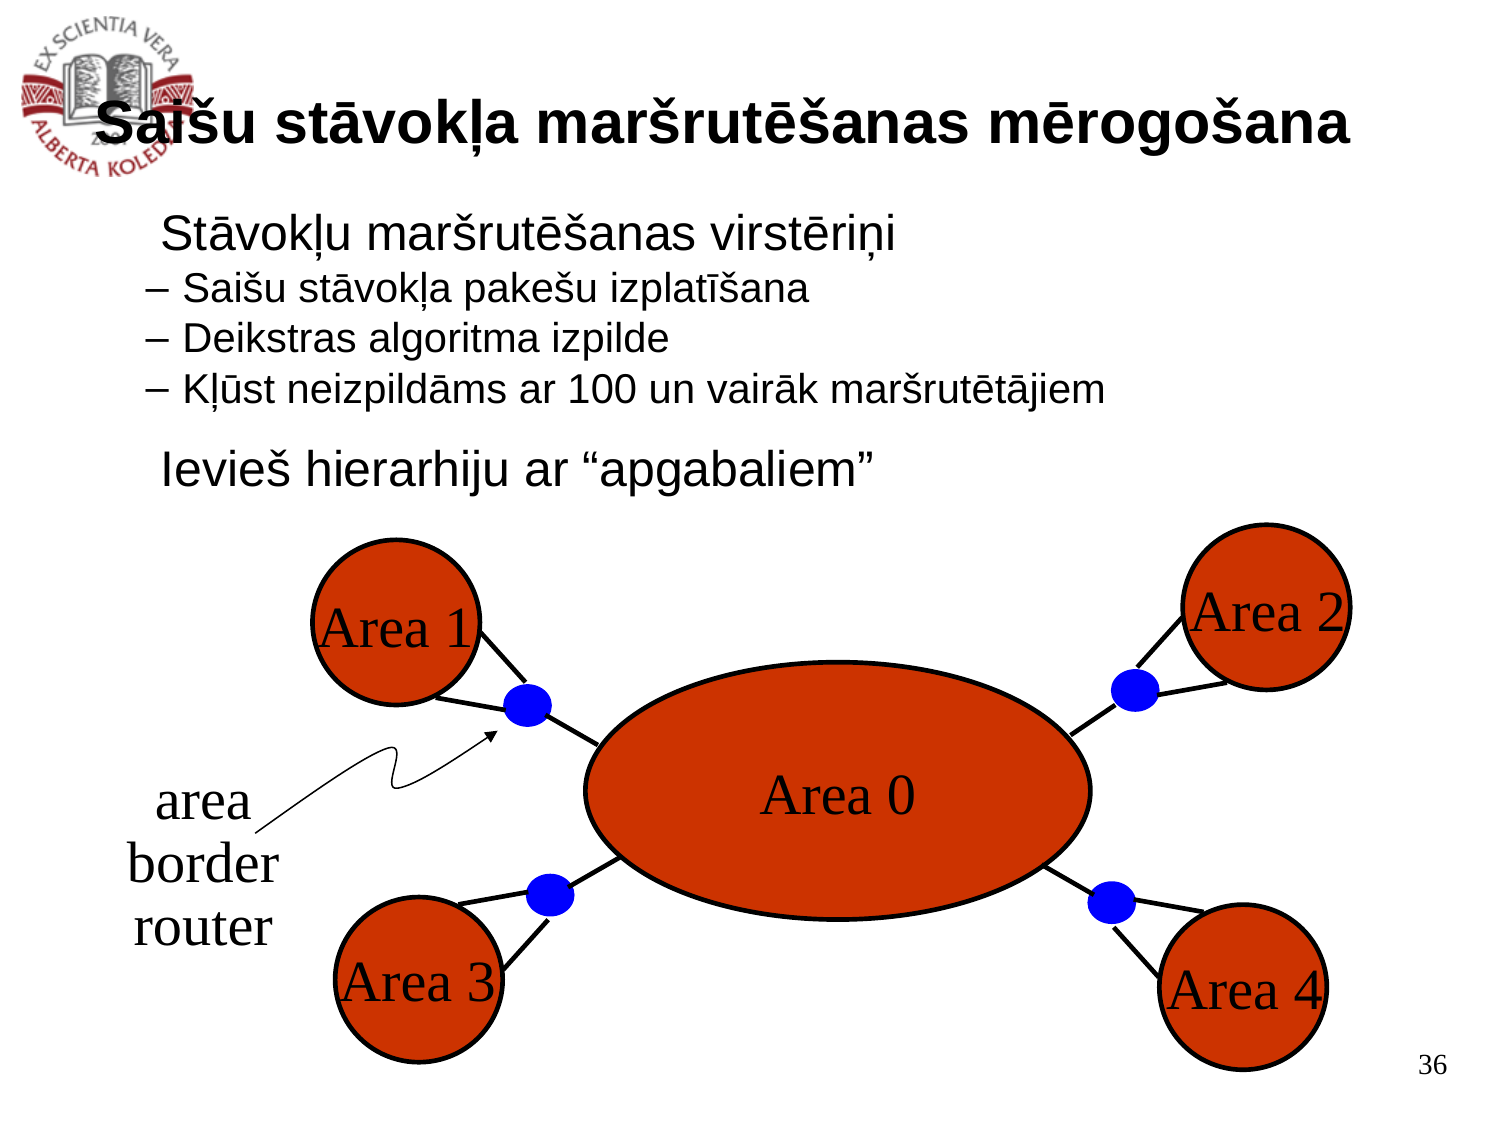

# Saišu stāvokļa maršrutēšanas mērogošana
Stāvokļu maršrutēšanas virstēriņi
Saišu stāvokļa pakešu izplatīšana
Deikstras algoritma izpilde
Kļūst neizpildāms ar 100 un vairāk maršrutētājiem
Ievieš hierarhiju ar “apgabaliem”
Area 2
Area 1
Area 0
area
border
router
Area 3
Area 4